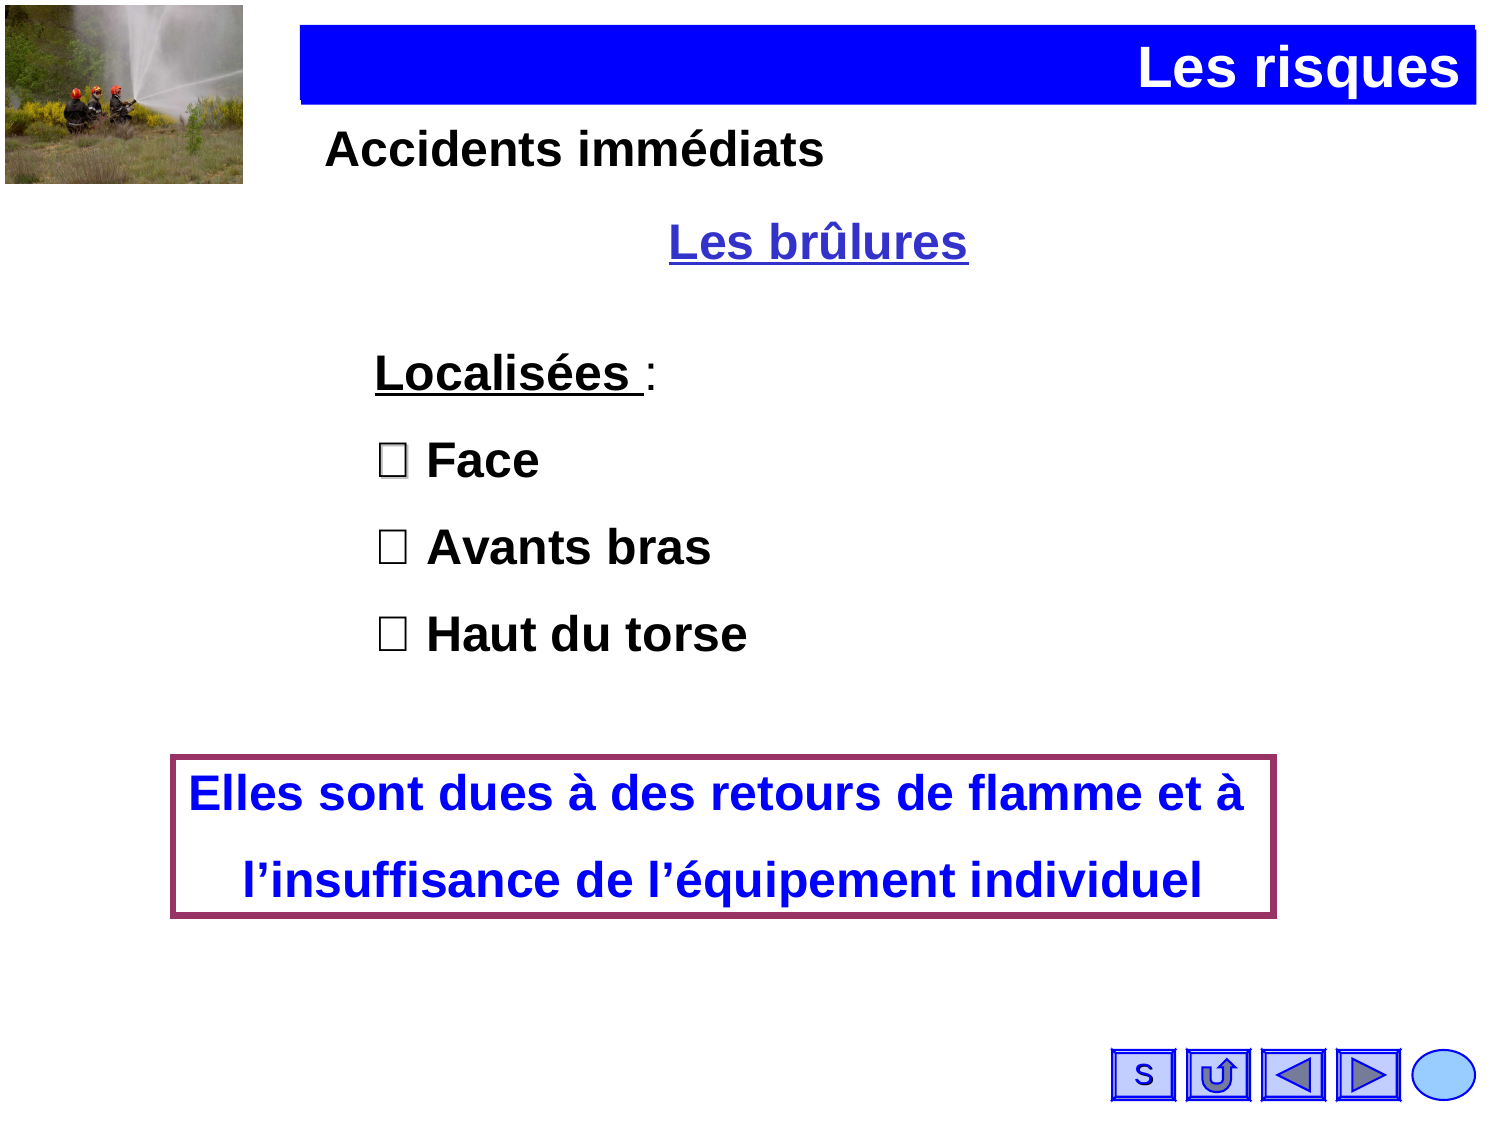

Les risques
Accidents immédiats
Les brûlures
Localisées :
 Face
 Avants bras
 Haut du torse
Elles sont dues à des retours de flamme et à
l’insuffisance de l’équipement individuel